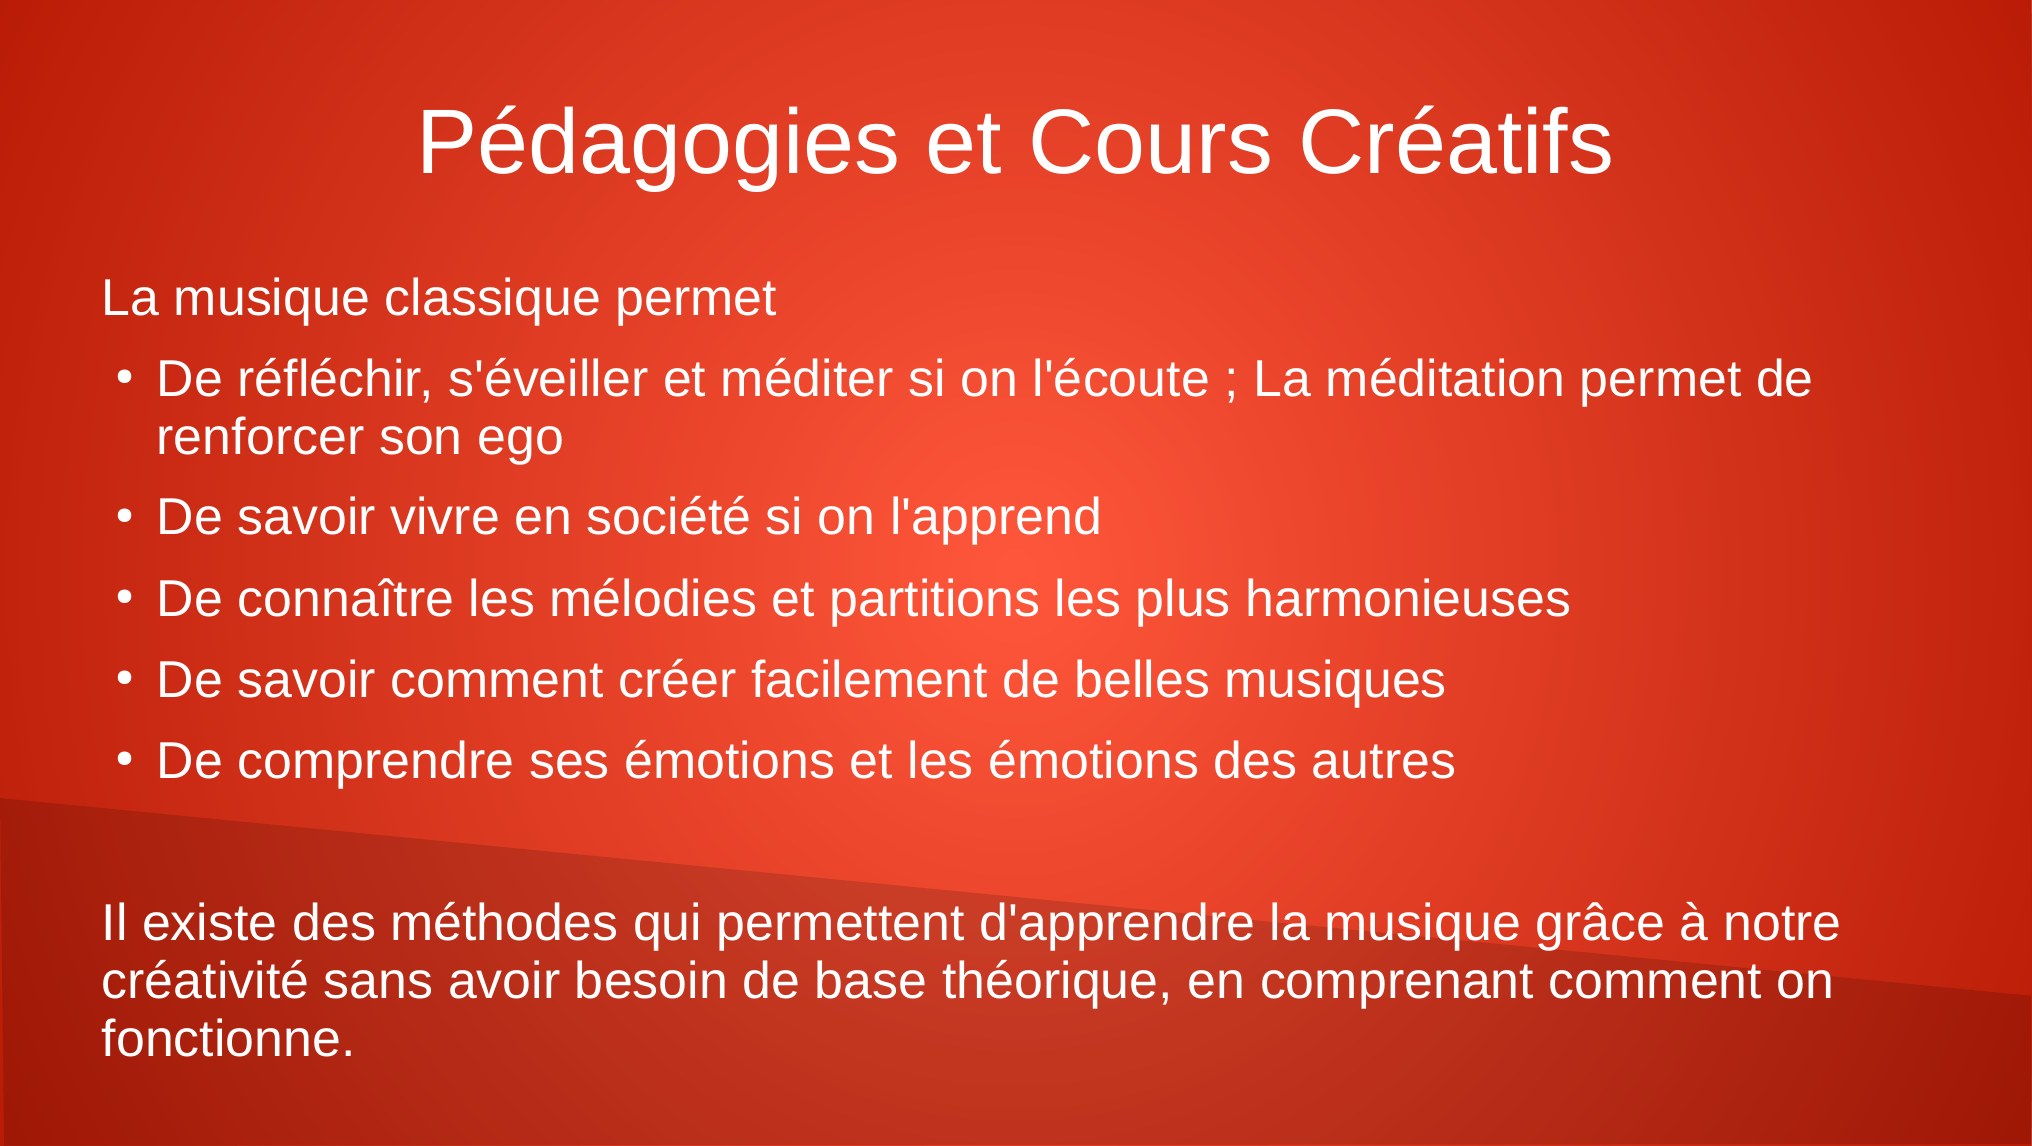

# Pédagogies et Cours Créatifs
La musique classique permet
De réfléchir, s'éveiller et méditer si on l'écoute ; La méditation permet de renforcer son ego
De savoir vivre en société si on l'apprend
De connaître les mélodies et partitions les plus harmonieuses
De savoir comment créer facilement de belles musiques
De comprendre ses émotions et les émotions des autres
Il existe des méthodes qui permettent d'apprendre la musique grâce à notre créativité sans avoir besoin de base théorique, en comprenant comment on fonctionne.